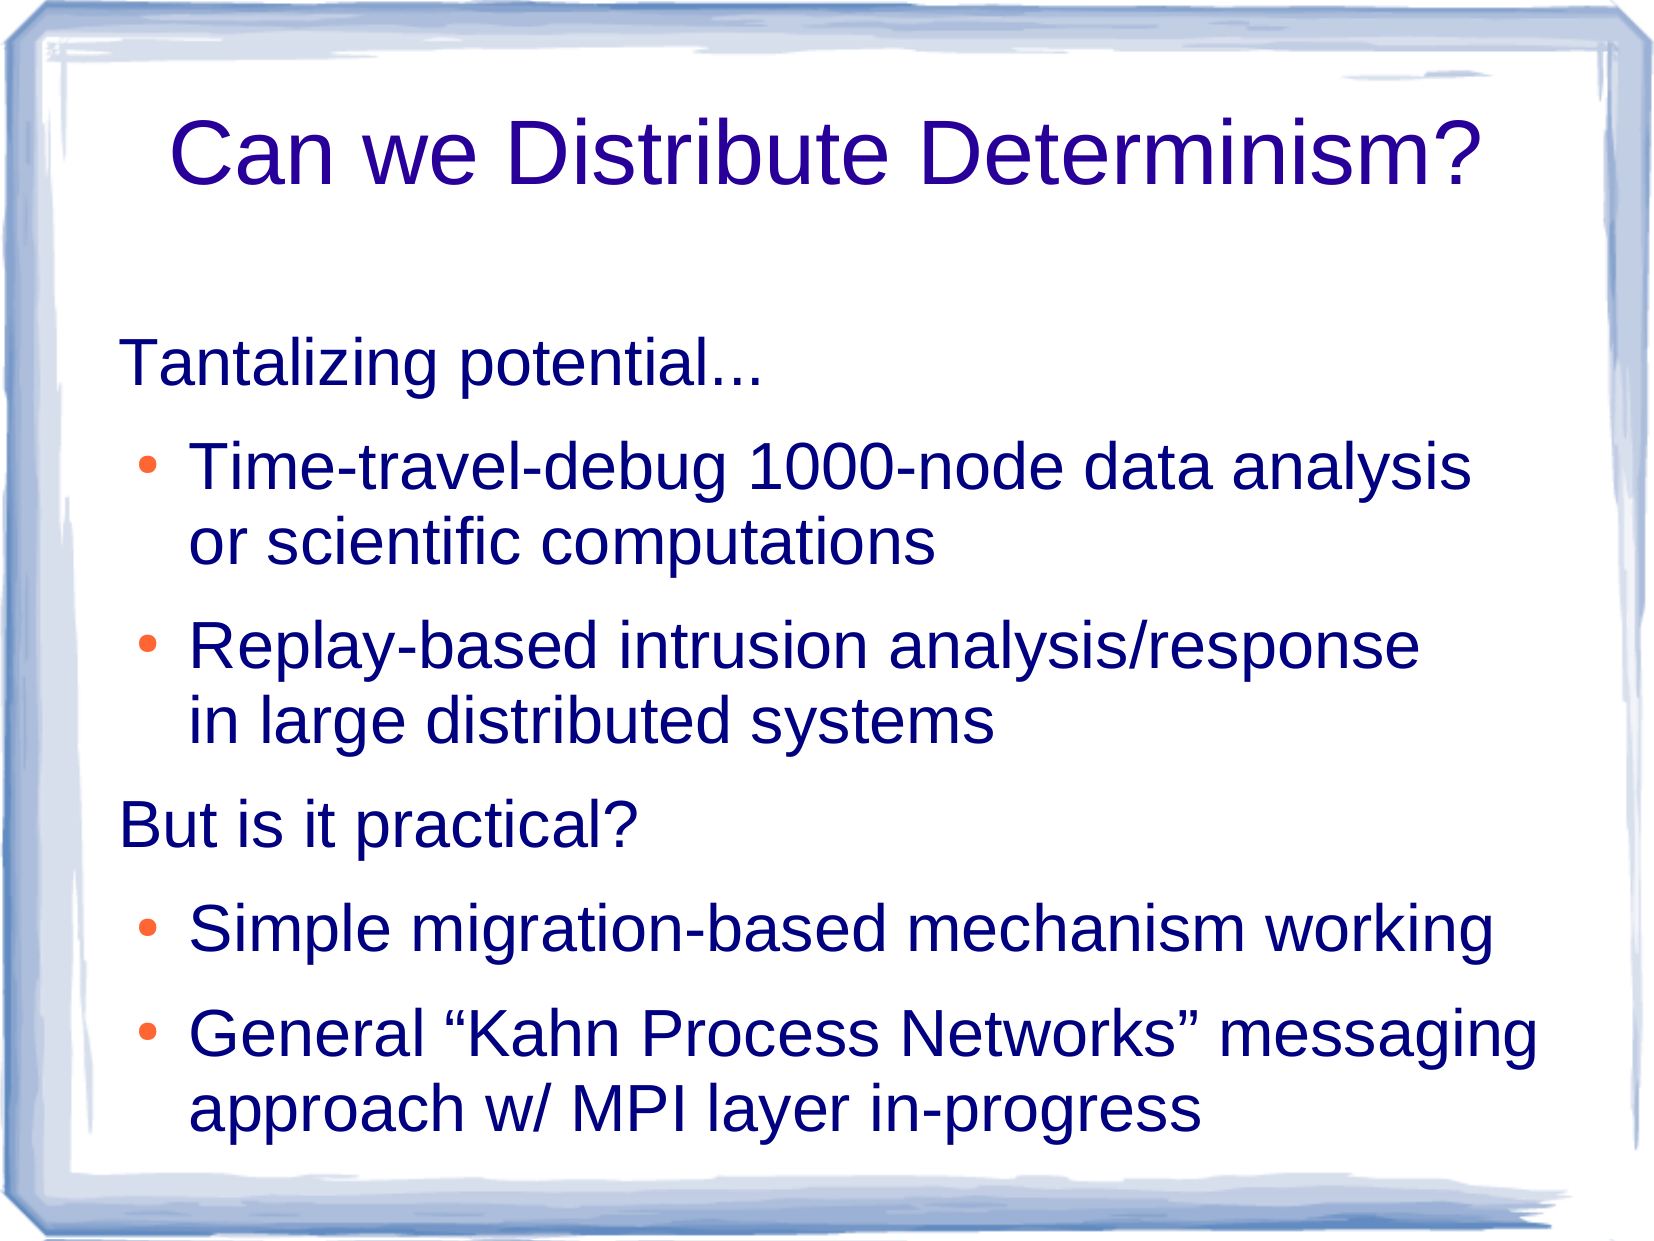

# Can we Distribute Determinism?
Tantalizing potential...
Time-travel-debug 1000-node data analysis
or scientific computations
Replay-based intrusion analysis/response
in large distributed systems
But is it practical?
Simple migration-based mechanism working
General “Kahn Process Networks” messaging approach w/ MPI layer in-progress